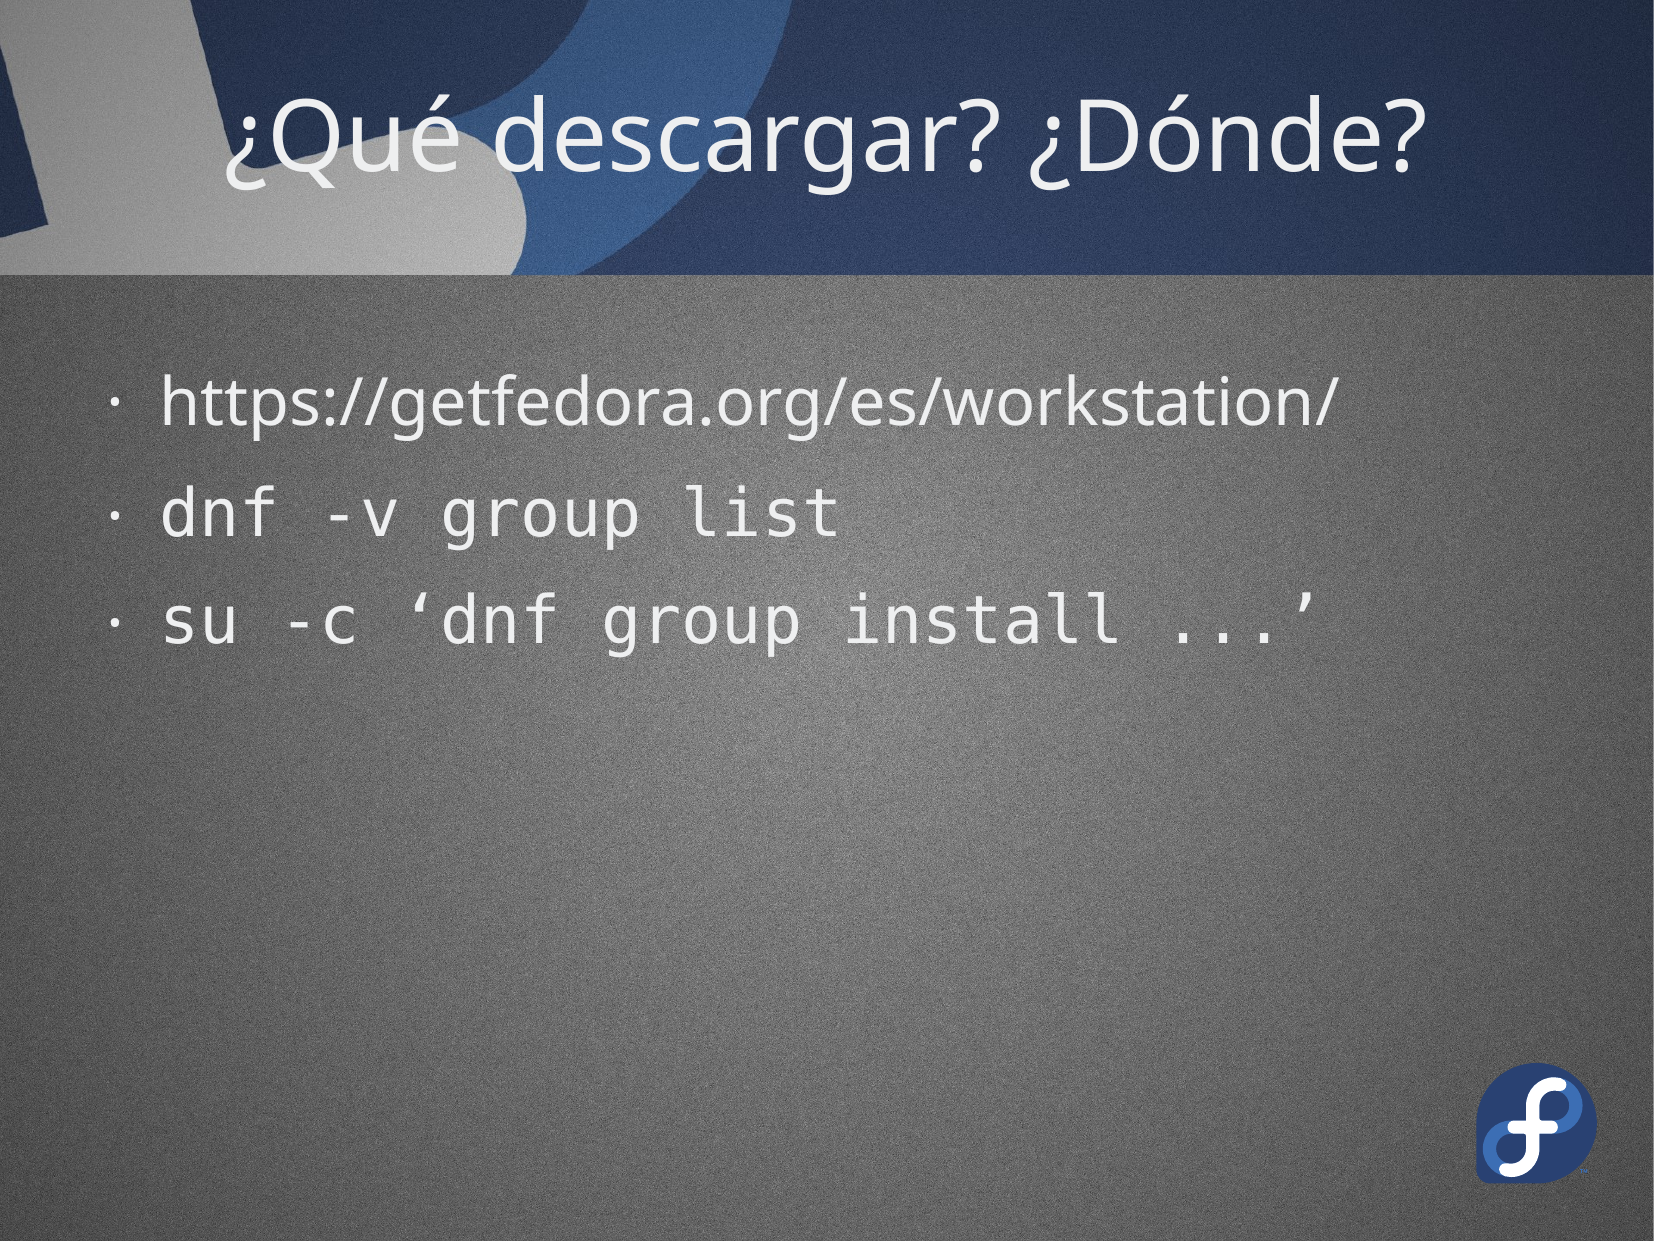

# ¿Qué descargar? ¿Dónde?
https://getfedora.org/es/workstation/
dnf -v group list
su -c ‘dnf group install ...’